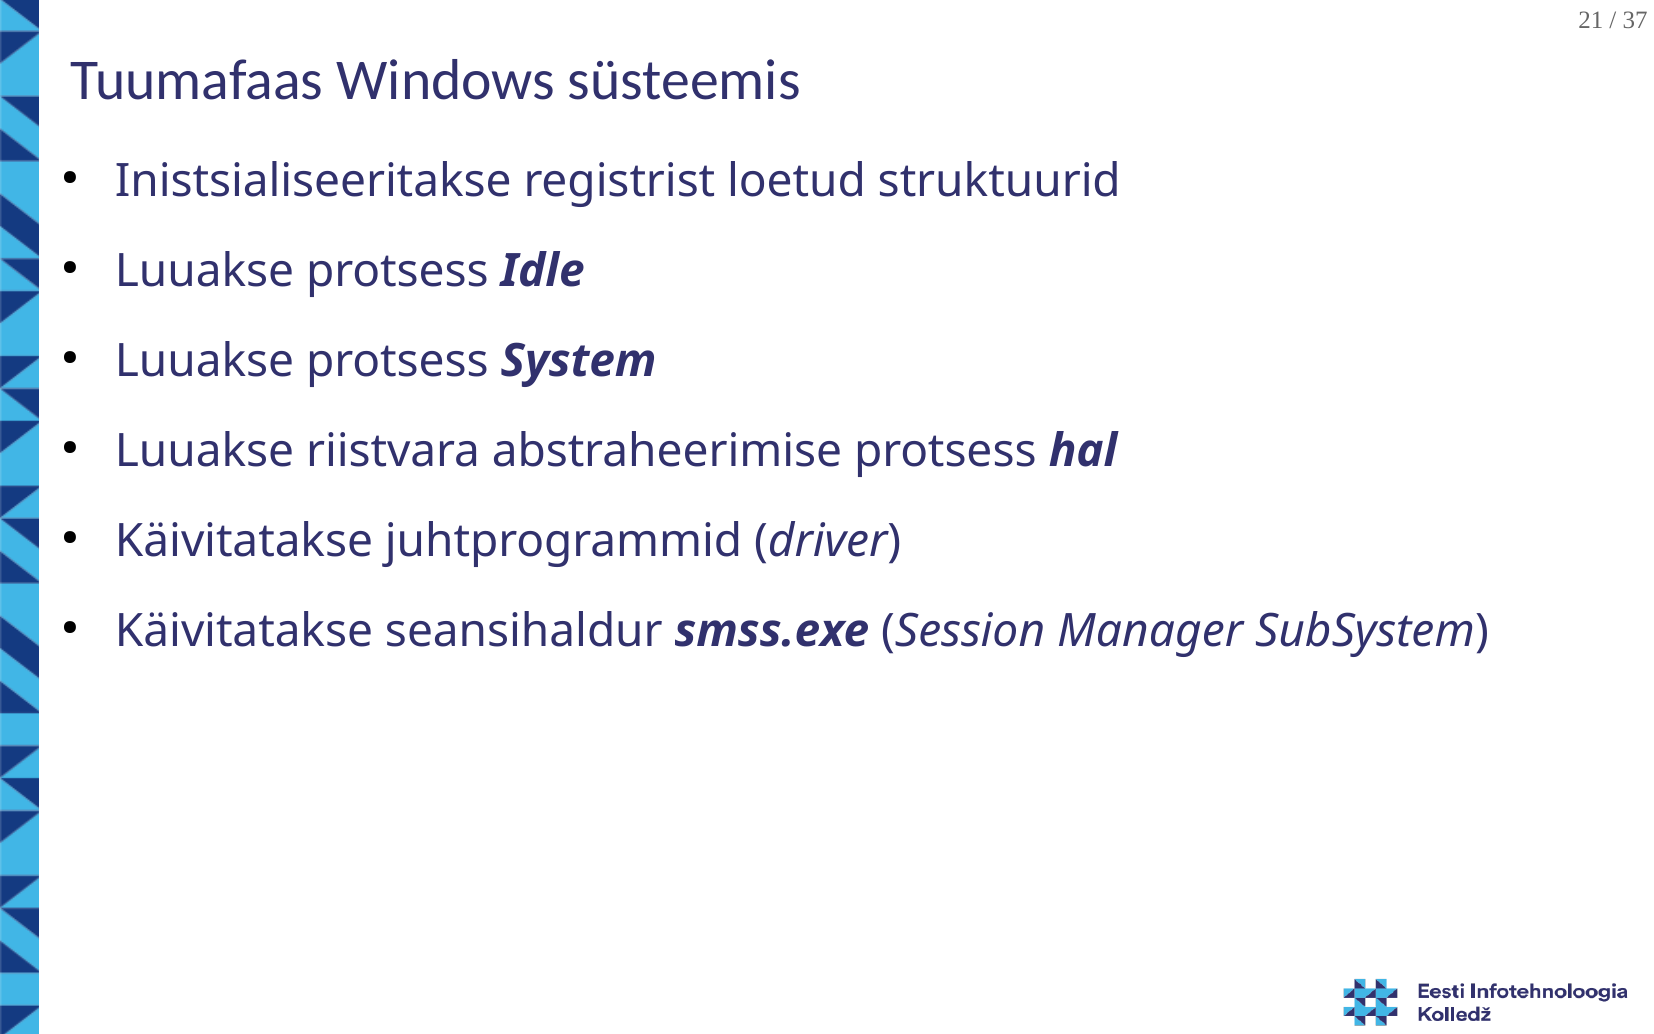

# Tuumafaas Windows süsteemis
Inistsialiseeritakse registrist loetud struktuurid
Luuakse protsess Idle
Luuakse protsess System
Luuakse riistvara abstraheerimise protsess hal
Käivitatakse juhtprogrammid (driver)
Käivitatakse seansihaldur smss.exe (Session Manager SubSystem)